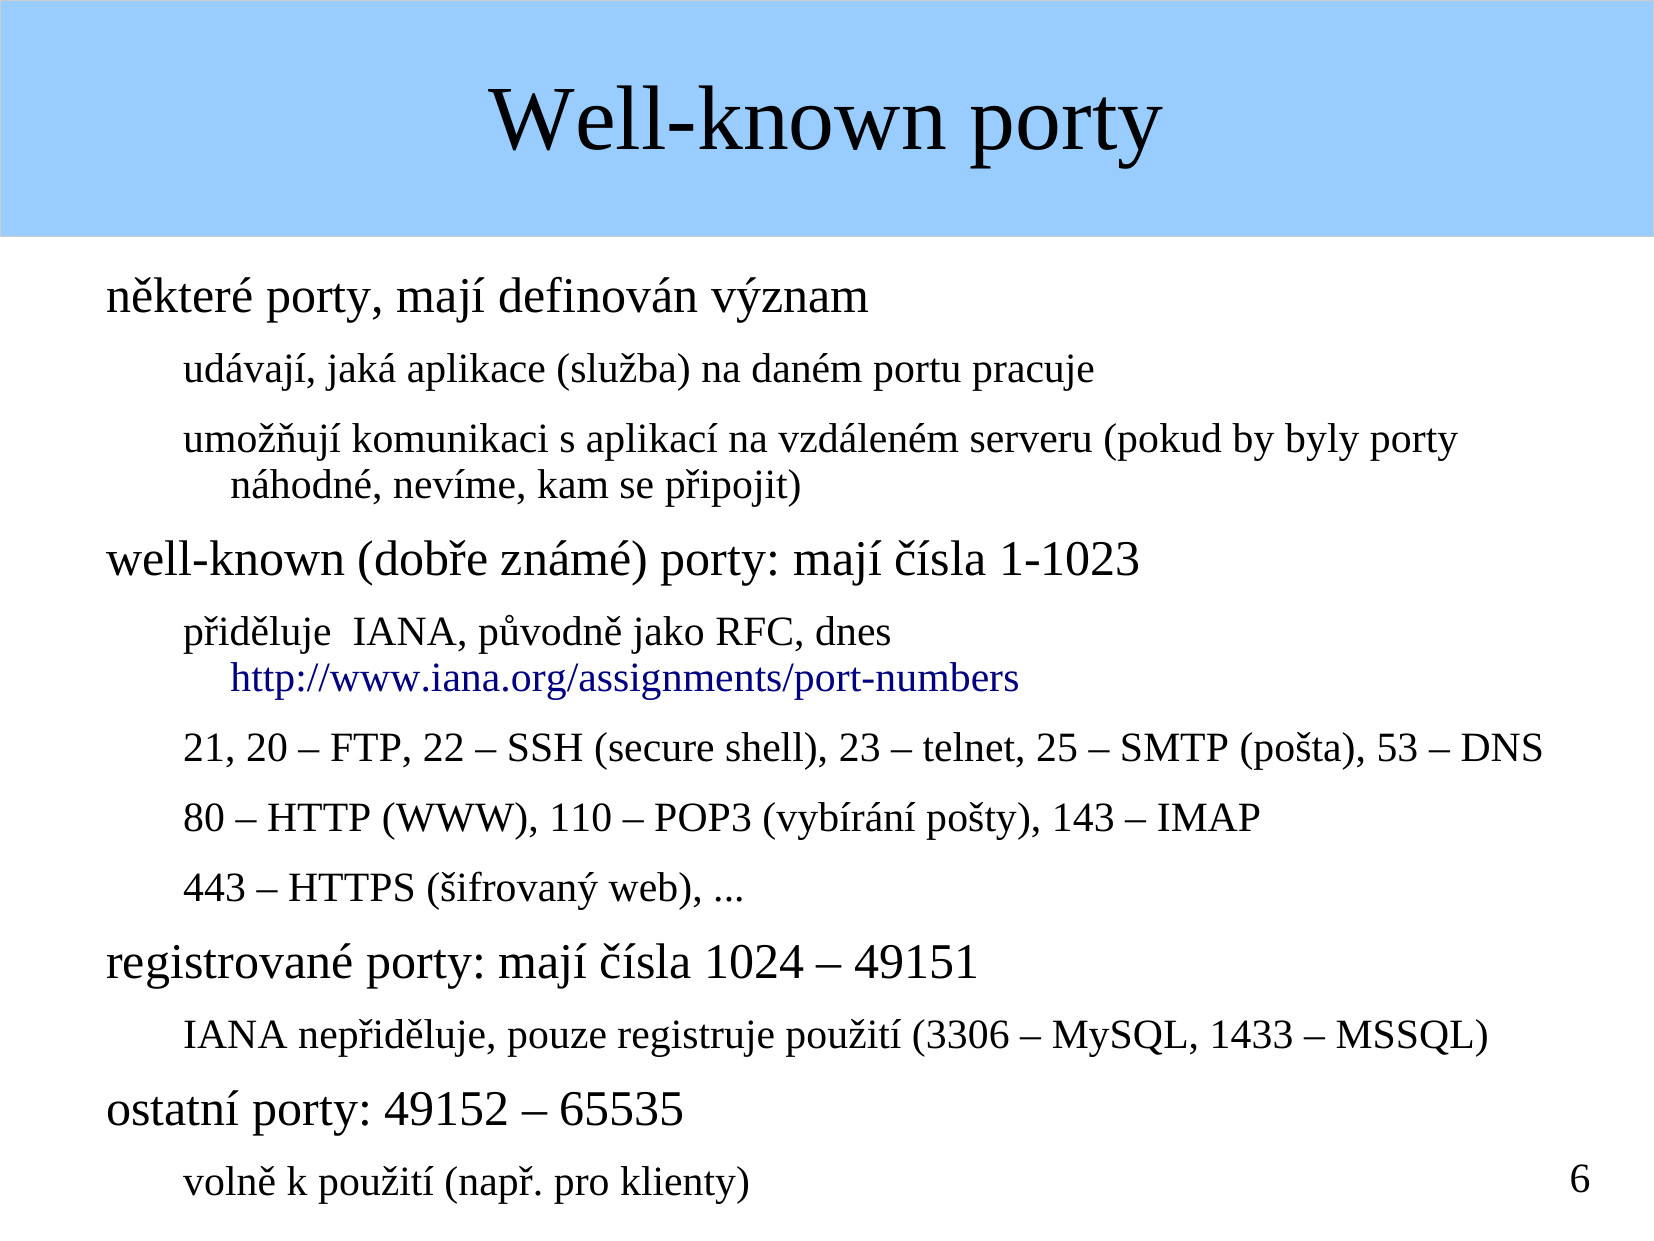

# Well-known porty
některé porty, mají definován význam
udávají, jaká aplikace (služba) na daném portu pracuje
umožňují komunikaci s aplikací na vzdáleném serveru (pokud by byly porty náhodné, nevíme, kam se připojit)
well-known (dobře známé) porty: mají čísla 1-1023
přiděluje IANA, původně jako RFC, dnes http://www.iana.org/assignments/port-numbers
21, 20 – FTP, 22 – SSH (secure shell), 23 – telnet, 25 – SMTP (pošta), 53 – DNS
80 – HTTP (WWW), 110 – POP3 (vybírání pošty), 143 – IMAP
443 – HTTPS (šifrovaný web), ...
registrované porty: mají čísla 1024 – 49151
IANA nepřiděluje, pouze registruje použití (3306 – MySQL, 1433 – MSSQL)
ostatní porty: 49152 – 65535
volně k použití (např. pro klienty)